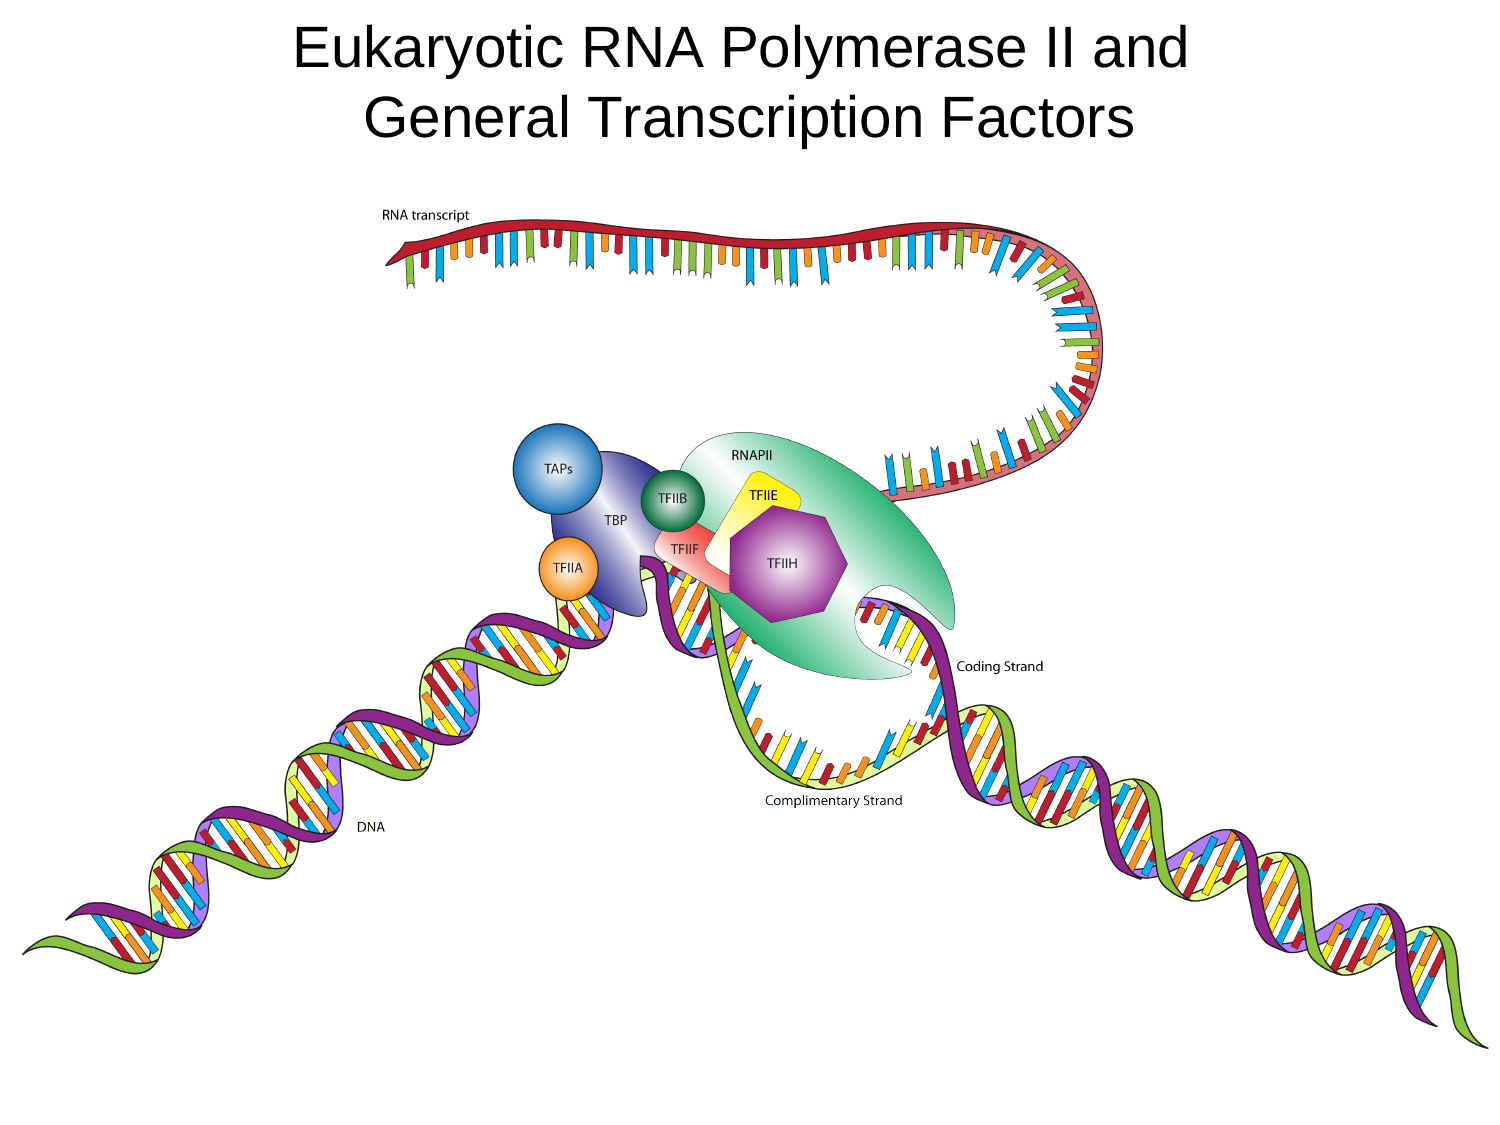

# Eukaryotic RNA Polymerase II and General Transcription Factors